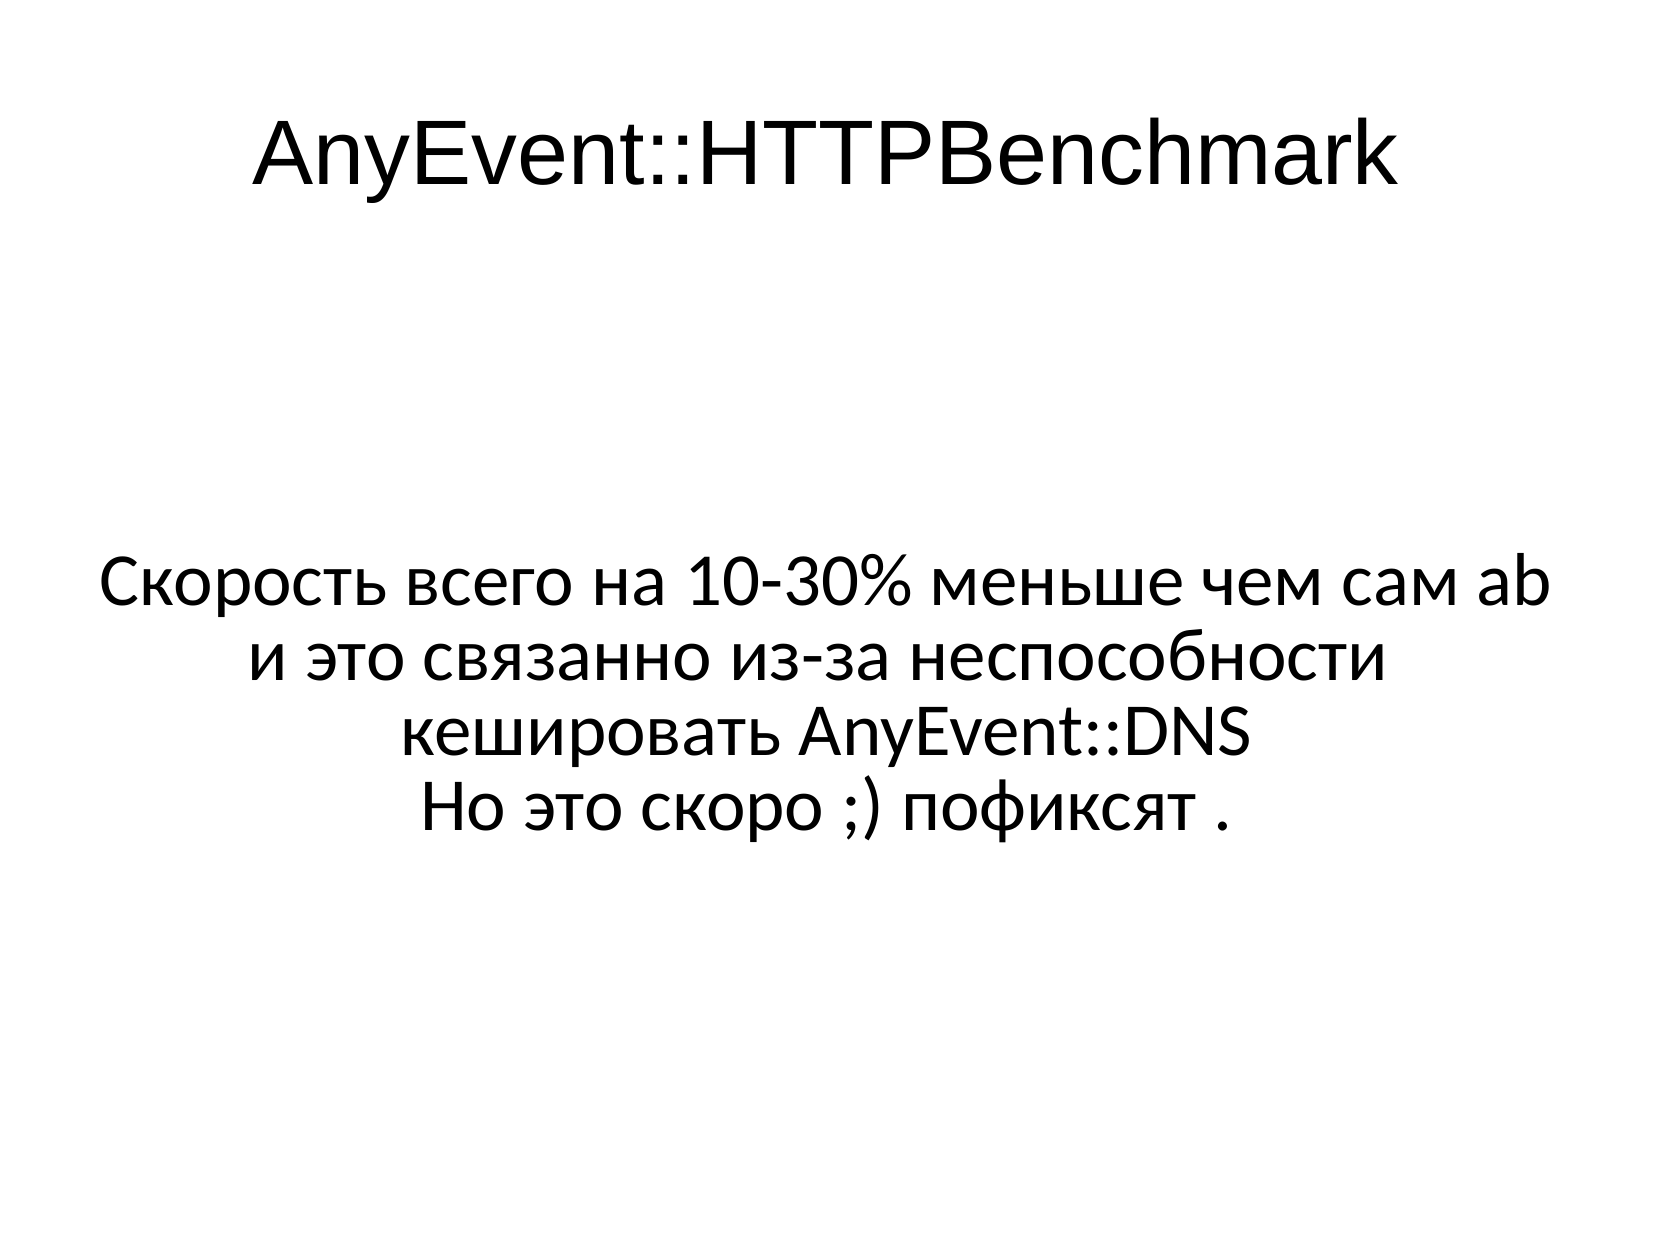

# AnyEvent::HTTPBenchmark
Скорость всего на 10-30% меньше чем сам ab и это связанно из-за неспособности
кешировать AnyEvent::DNS
Но это скоро ;) пофиксят .